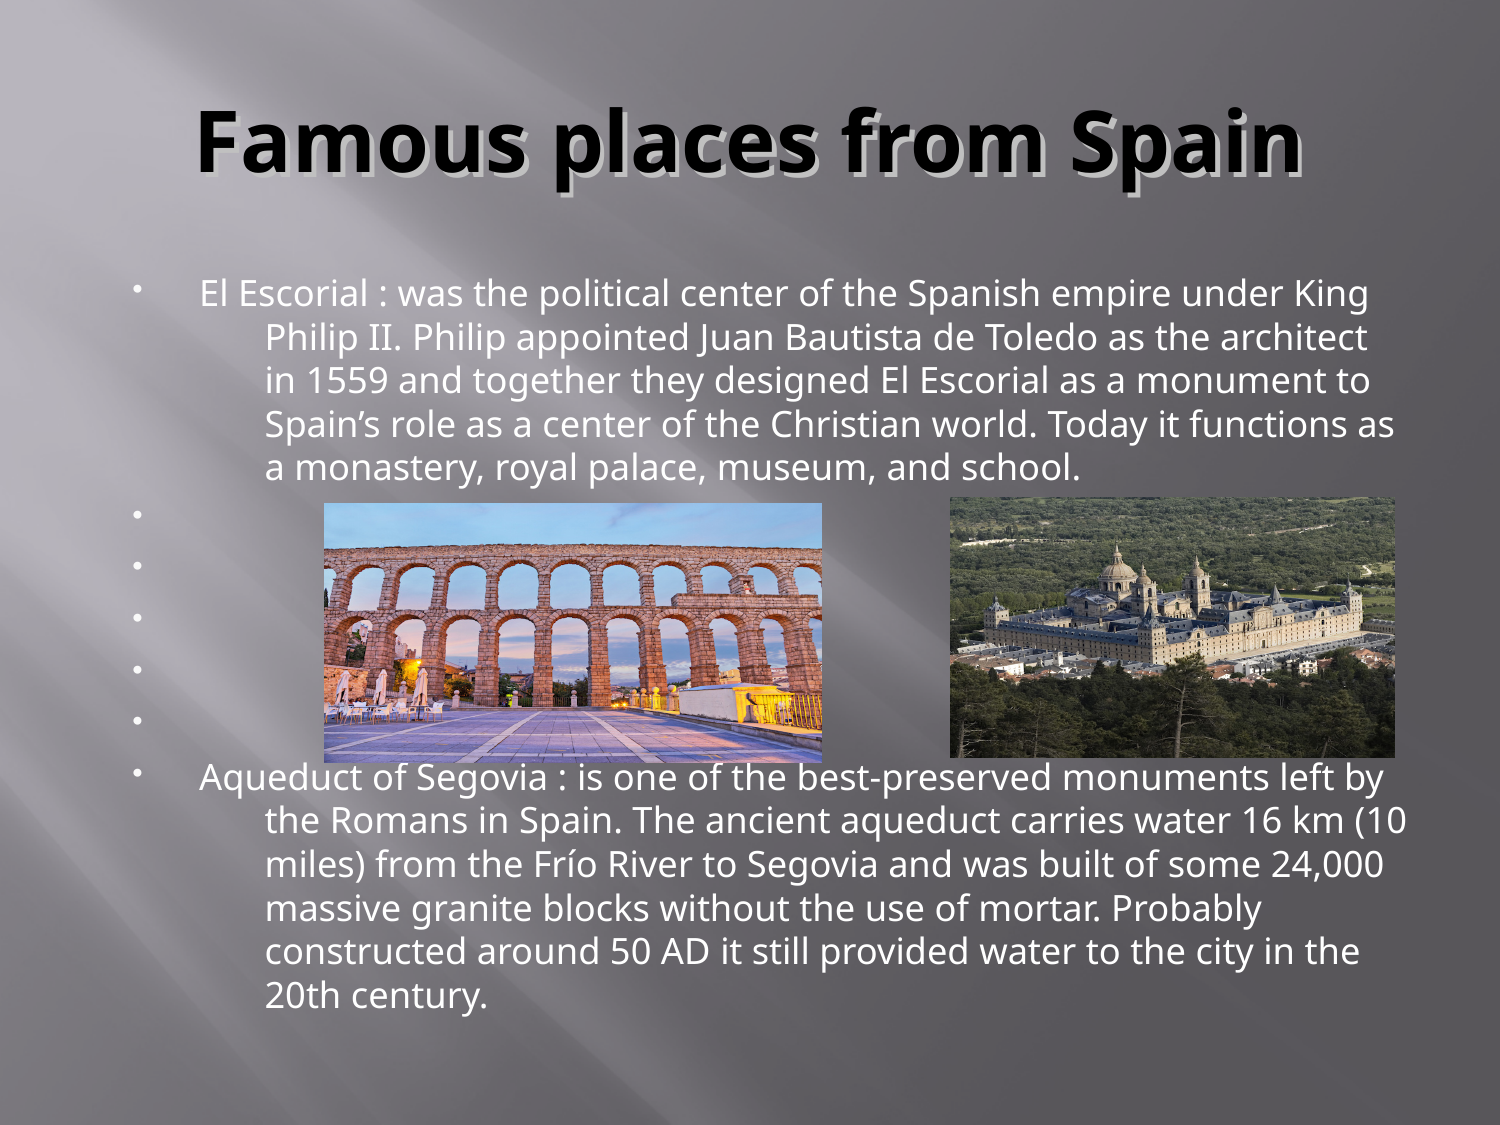

# Famous places from Spain
El Escorial : was the political center of the Spanish empire under King Philip II. Philip appointed Juan Bautista de Toledo as the architect in 1559 and together they designed El Escorial as a monument to Spain’s role as a center of the Christian world. Today it functions as a monastery, royal palace, museum, and school.
Aqueduct of Segovia : is one of the best-preserved monuments left by the Romans in Spain. The ancient aqueduct carries water 16 km (10 miles) from the Frío River to Segovia and was built of some 24,000 massive granite blocks without the use of mortar. Probably constructed around 50 AD it still provided water to the city in the 20th century.